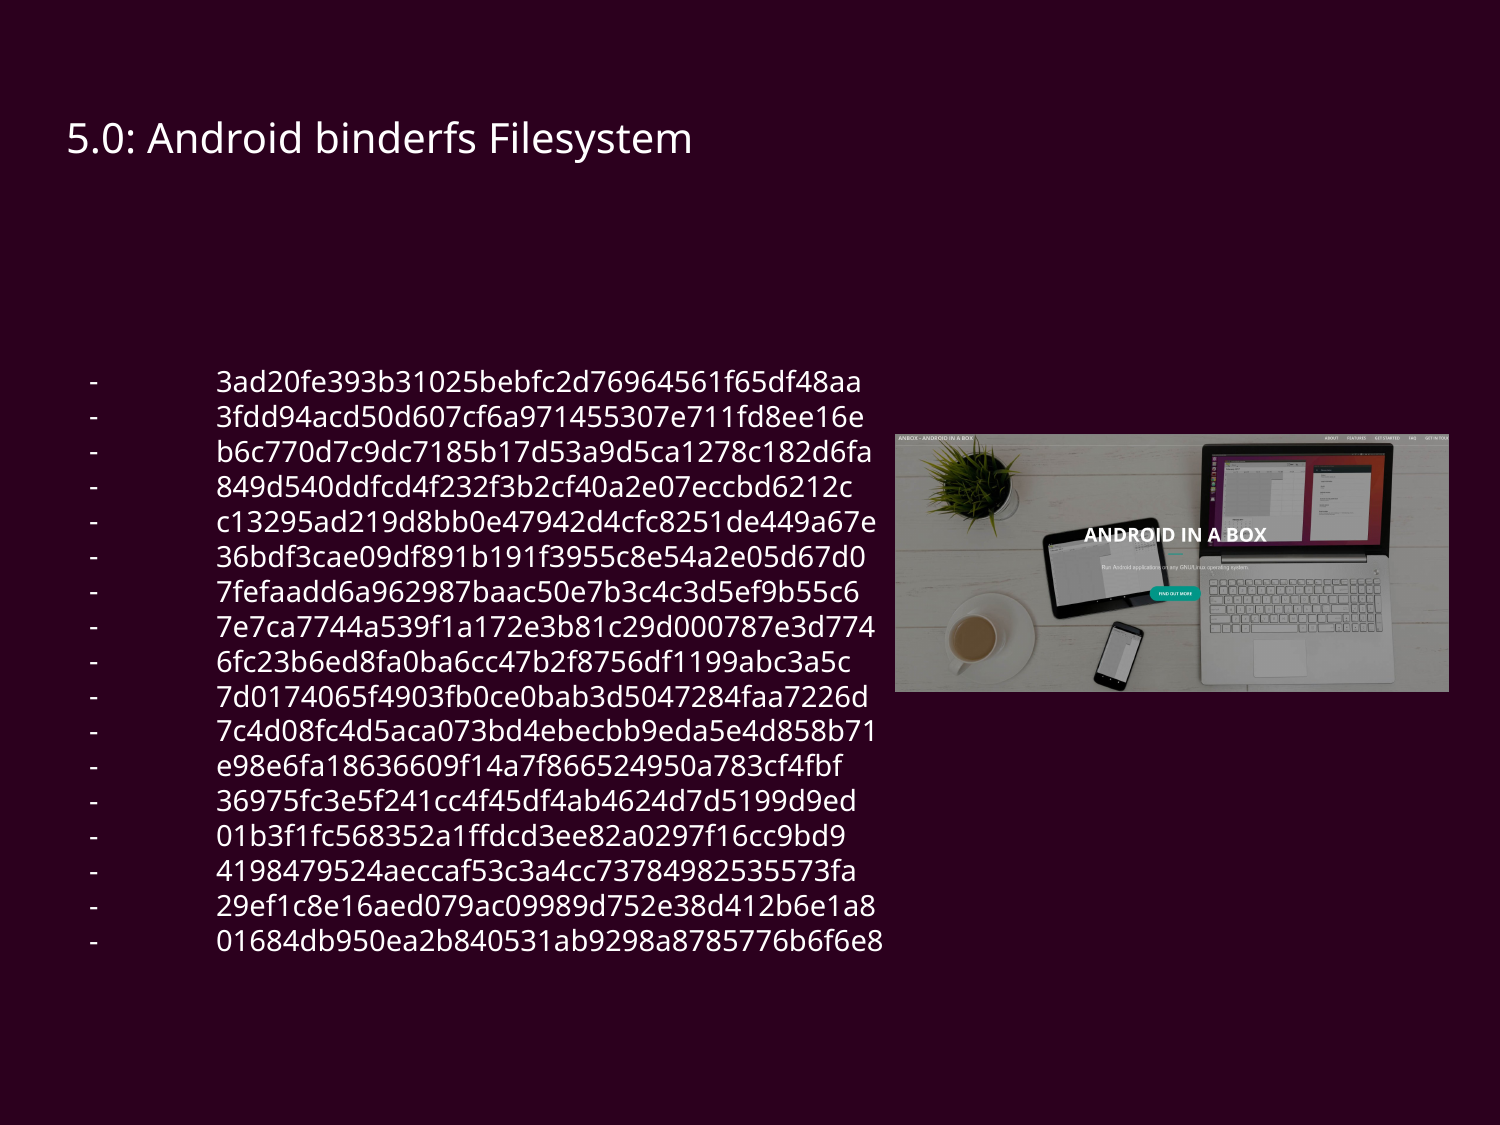

5.0: Android binderfs Filesystem
	3ad20fe393b31025bebfc2d76964561f65df48aa
	3fdd94acd50d607cf6a971455307e711fd8ee16e
	b6c770d7c9dc7185b17d53a9d5ca1278c182d6fa
	849d540ddfcd4f232f3b2cf40a2e07eccbd6212c
	c13295ad219d8bb0e47942d4cfc8251de449a67e
	36bdf3cae09df891b191f3955c8e54a2e05d67d0
	7fefaadd6a962987baac50e7b3c4c3d5ef9b55c6
	7e7ca7744a539f1a172e3b81c29d000787e3d774
	6fc23b6ed8fa0ba6cc47b2f8756df1199abc3a5c
	7d0174065f4903fb0ce0bab3d5047284faa7226d
	7c4d08fc4d5aca073bd4ebecbb9eda5e4d858b71
	e98e6fa18636609f14a7f866524950a783cf4fbf
	36975fc3e5f241cc4f45df4ab4624d7d5199d9ed
	01b3f1fc568352a1ffdcd3ee82a0297f16cc9bd9
	4198479524aeccaf53c3a4cc73784982535573fa
	29ef1c8e16aed079ac09989d752e38d412b6e1a8
	01684db950ea2b840531ab9298a8785776b6f6e8